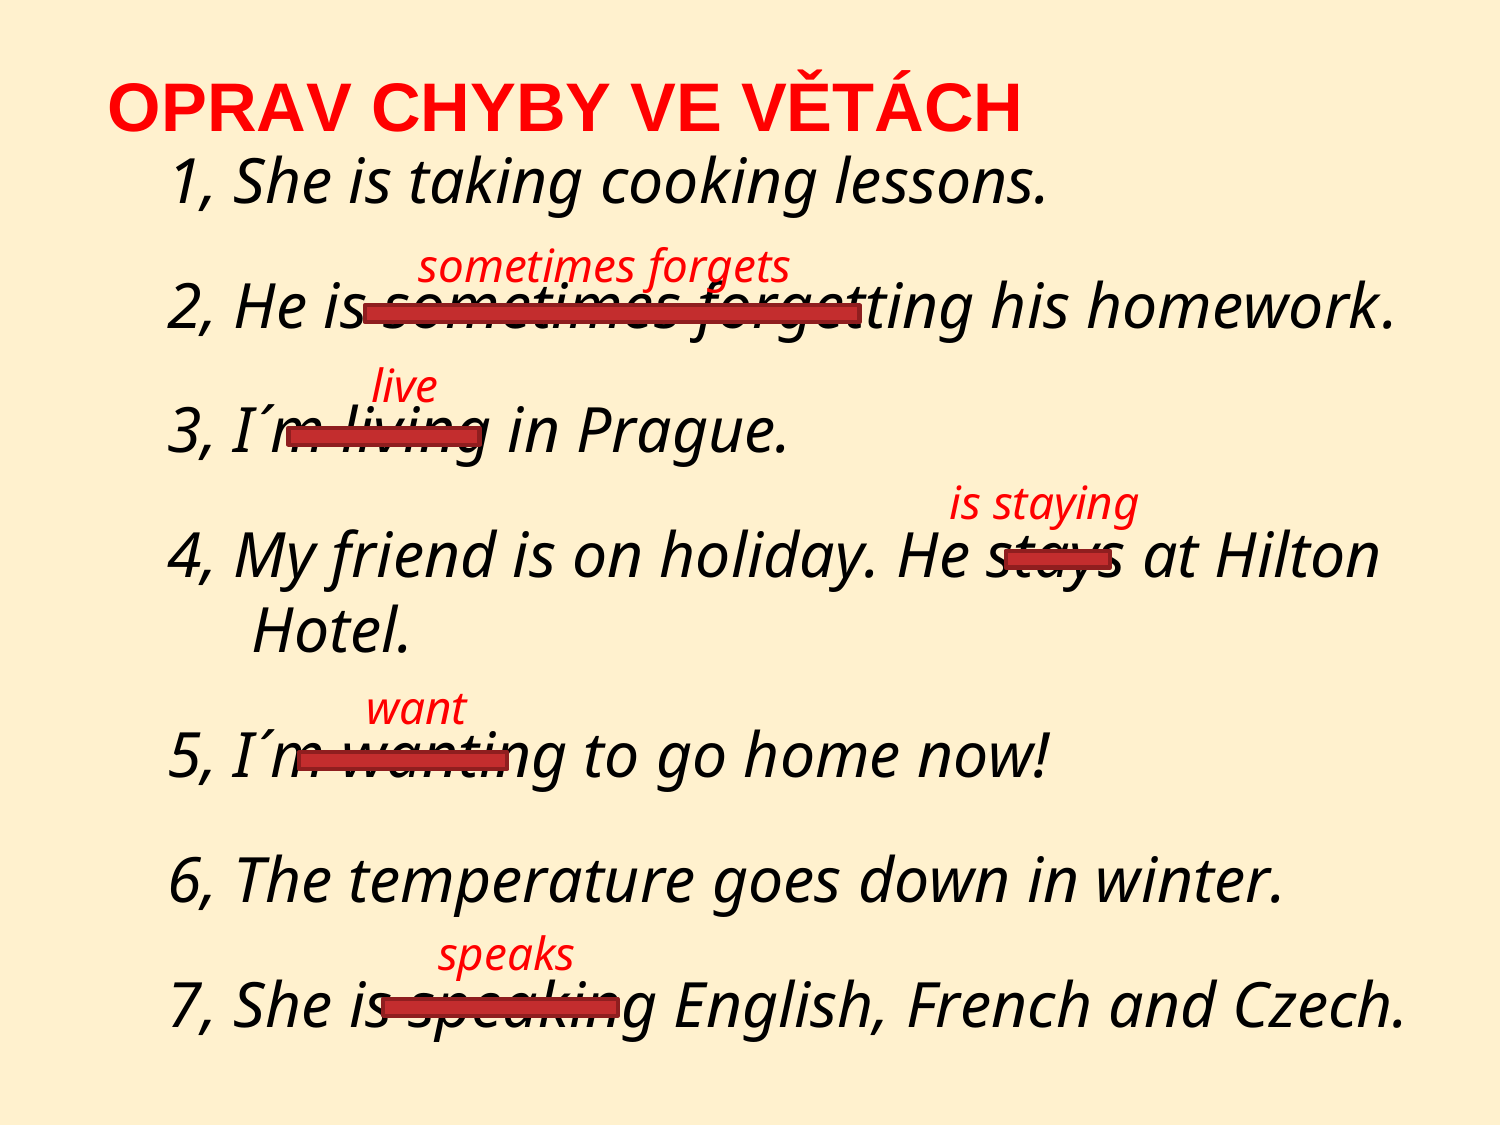

OPRAV CHYBY VE VĚTÁCH
1, She is taking cooking lessons.
2, He is sometimes forgetting his homework.
3, I´m living in Prague.
4, My friend is on holiday. He stays at Hilton Hotel.
5, I´m wanting to go home now!
6, The temperature goes down in winter.
7, She is speaking English, French and Czech.
sometimes forgets
live
is staying
want
speaks